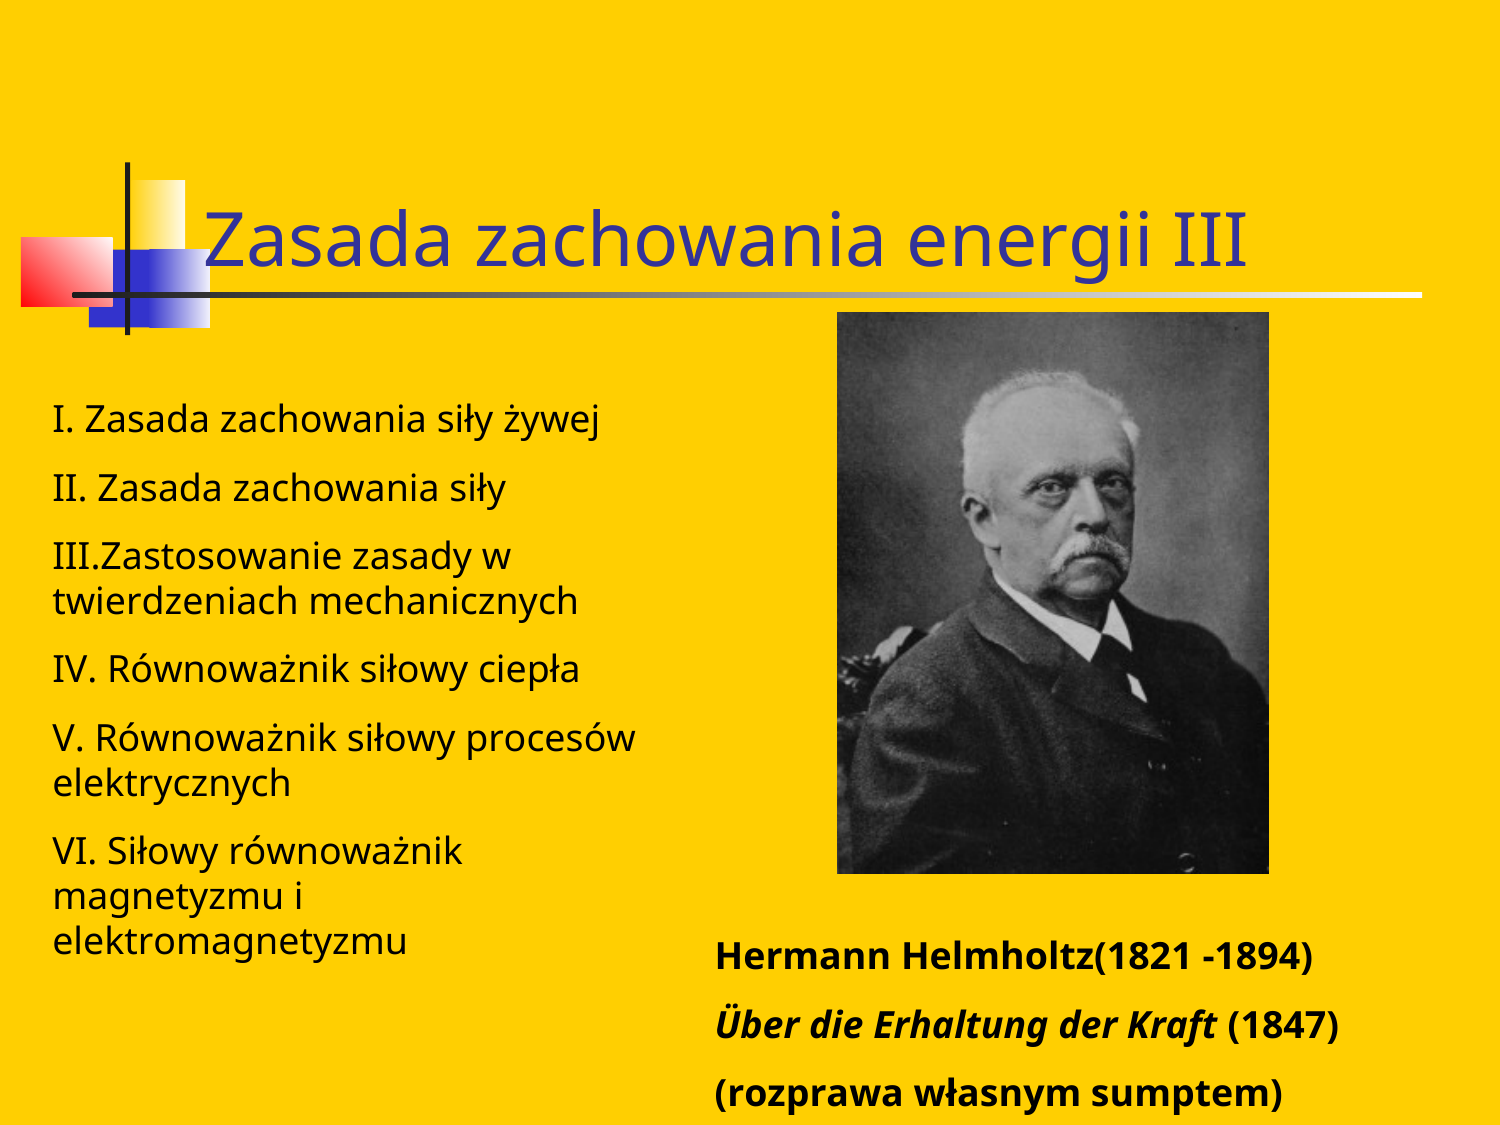

# Zasada zachowania energii III
I. Zasada zachowania siły żywej
II. Zasada zachowania siły
III.Zastosowanie zasady w twierdzeniach mechanicznych
IV. Równoważnik siłowy ciepła
V. Równoważnik siłowy procesów elektrycznych
VI. Siłowy równoważnik magnetyzmu i elektromagnetyzmu
Hermann Helmholtz(1821 -1894)
Über die Erhaltung der Kraft (1847)
(rozprawa własnym sumptem)